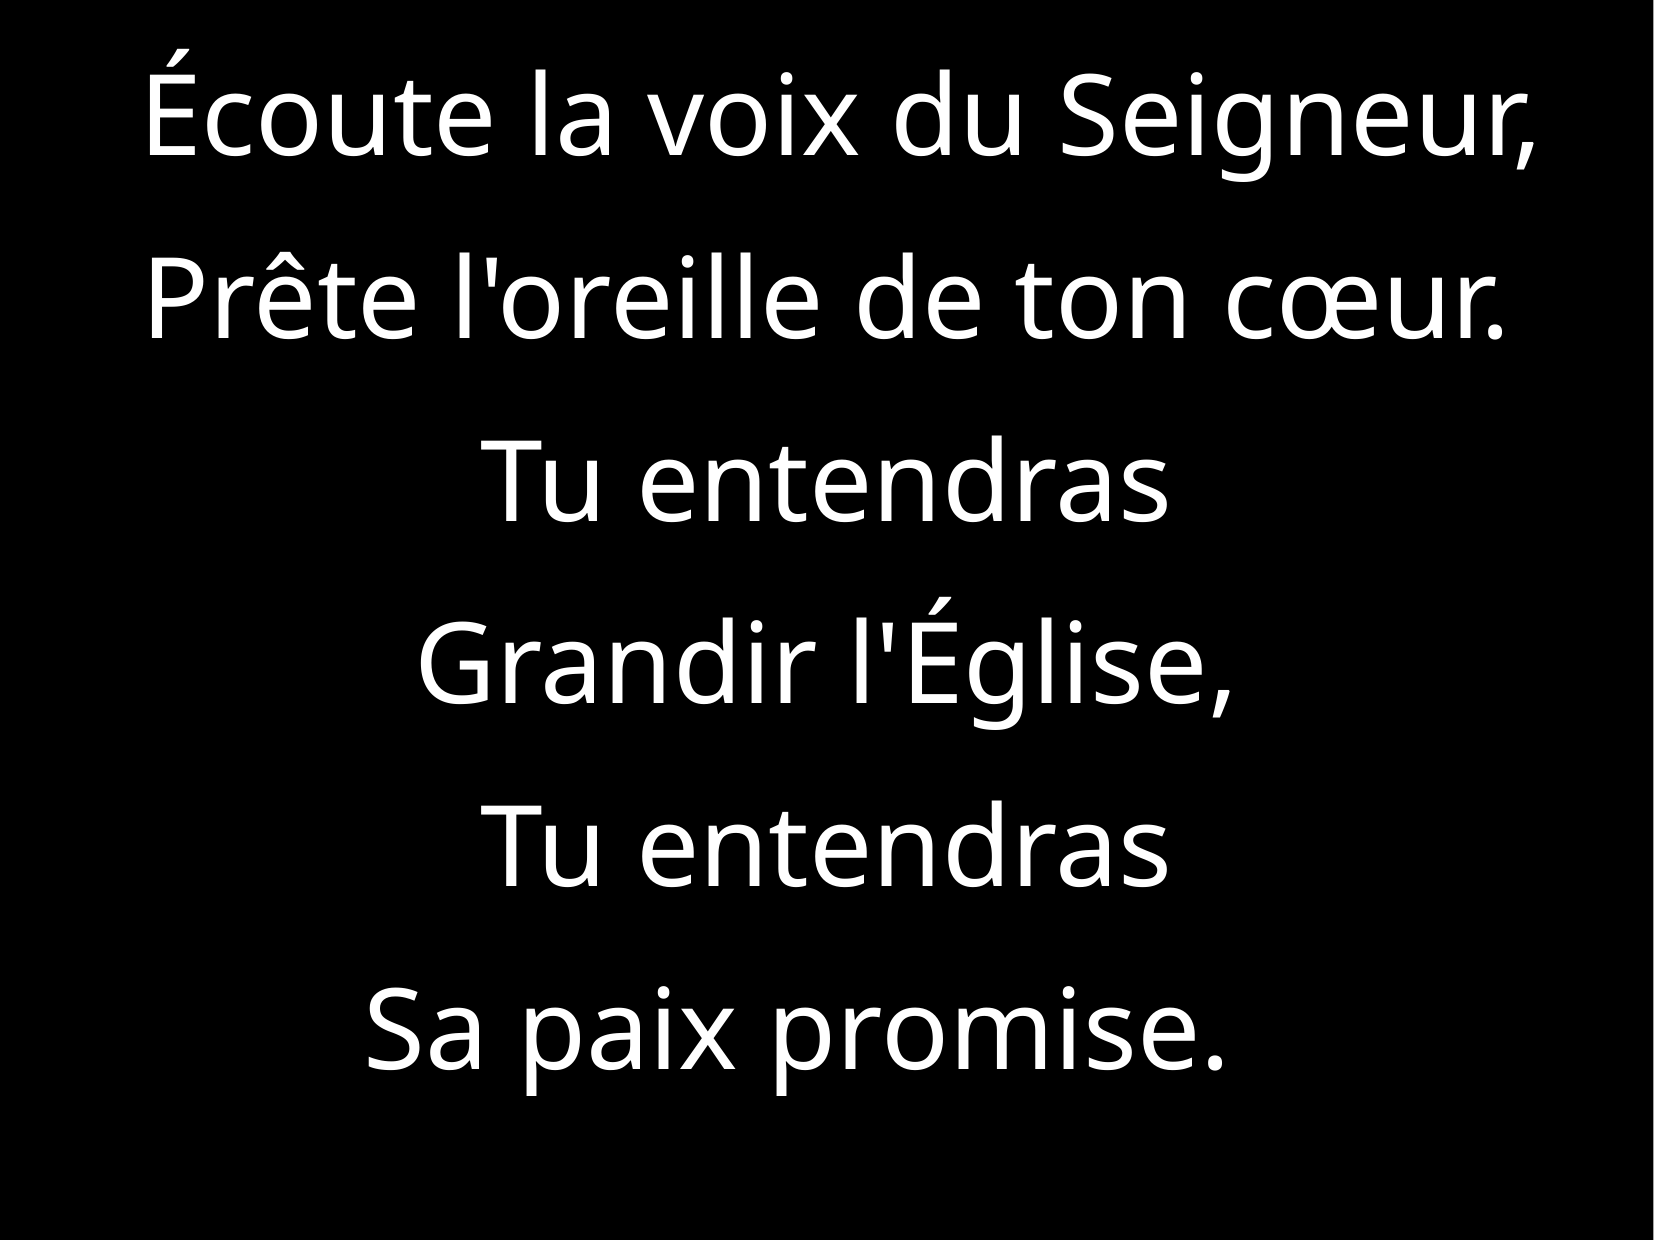

# Écoute la voix du Seigneur,
Prête l'oreille de ton cœur.
Tu entendras
Grandir l'Église,
Tu entendras
Sa paix promise.